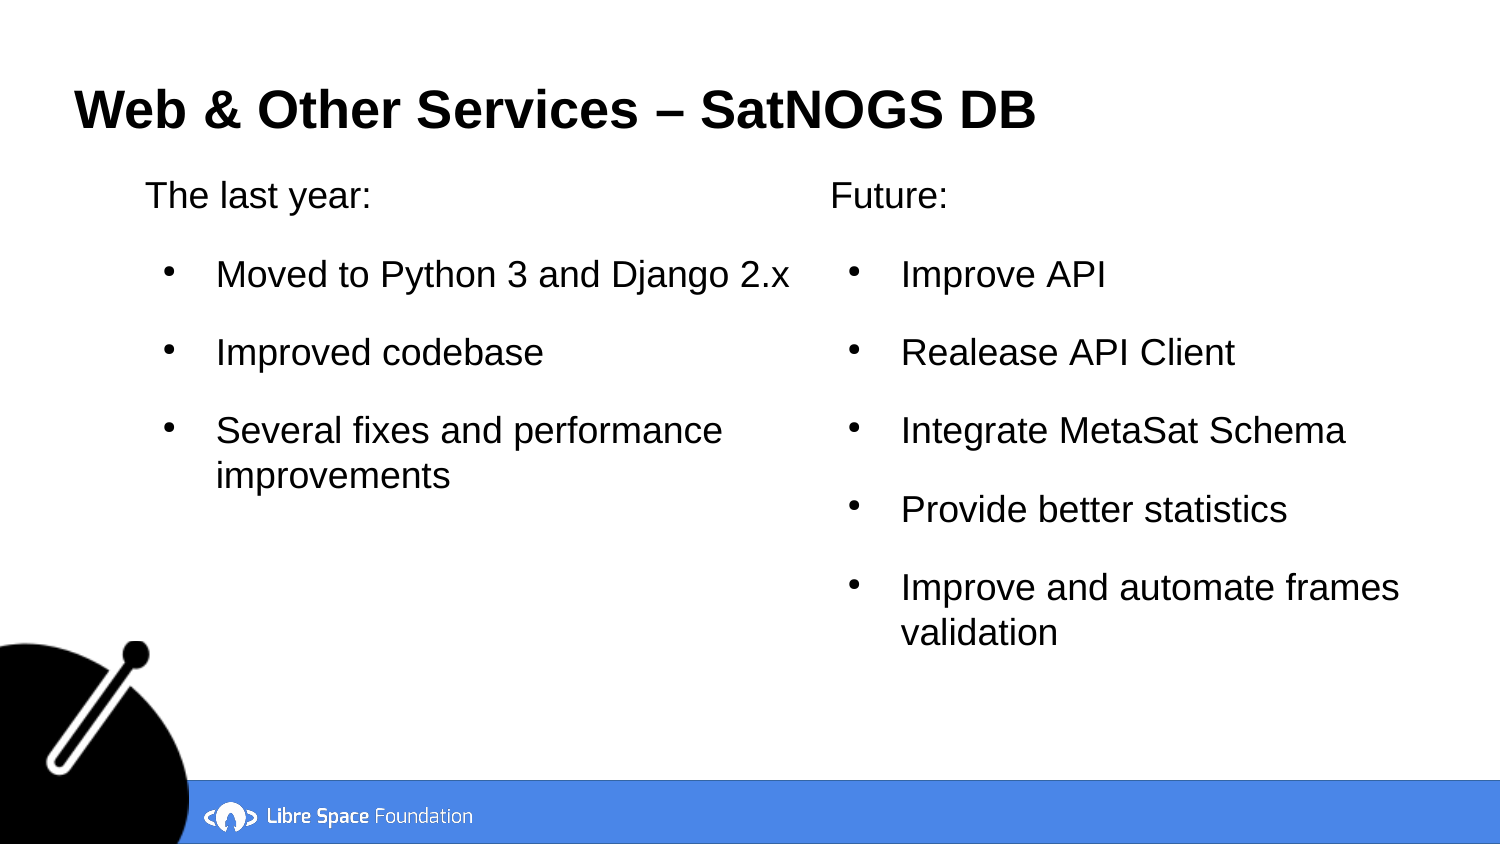

# Web & Other Services – SatNOGS DB
The last year:
Moved to Python 3 and Django 2.x
Improved codebase
Several fixes and performance improvements
Future:
Improve API
Realease API Client
Integrate MetaSat Schema
Provide better statistics
Improve and automate frames validation